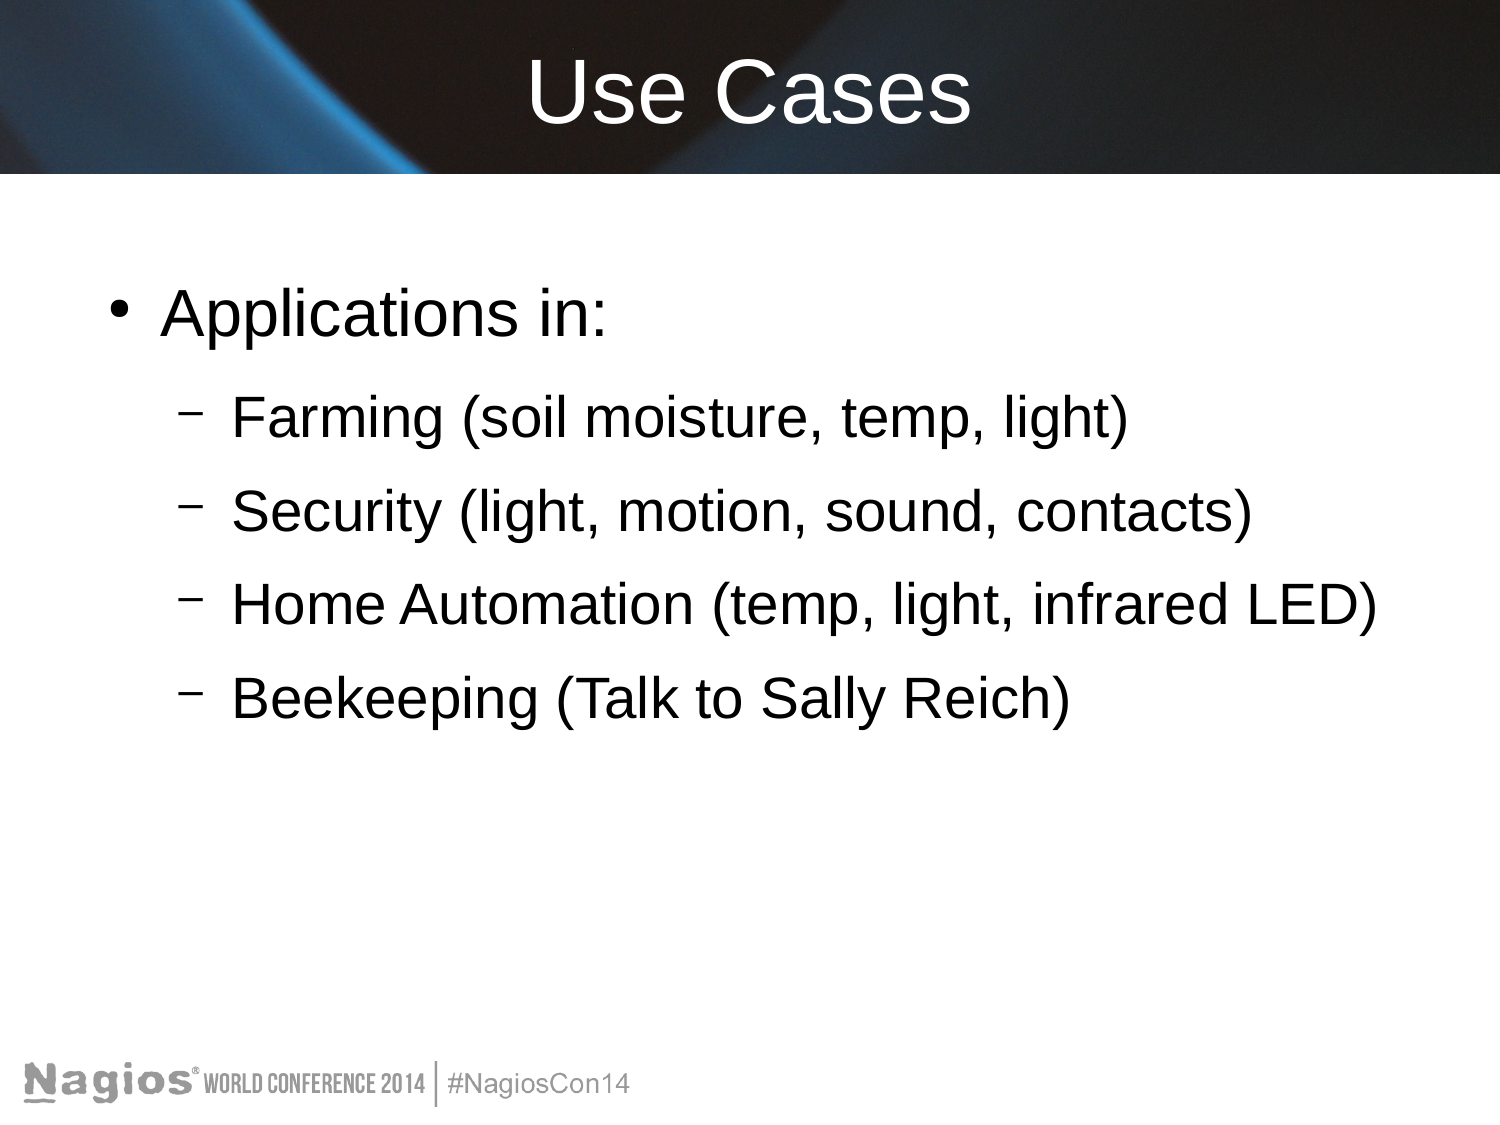

# Use Cases
Applications in:
Farming (soil moisture, temp, light)
Security (light, motion, sound, contacts)
Home Automation (temp, light, infrared LED)
Beekeeping (Talk to Sally Reich)